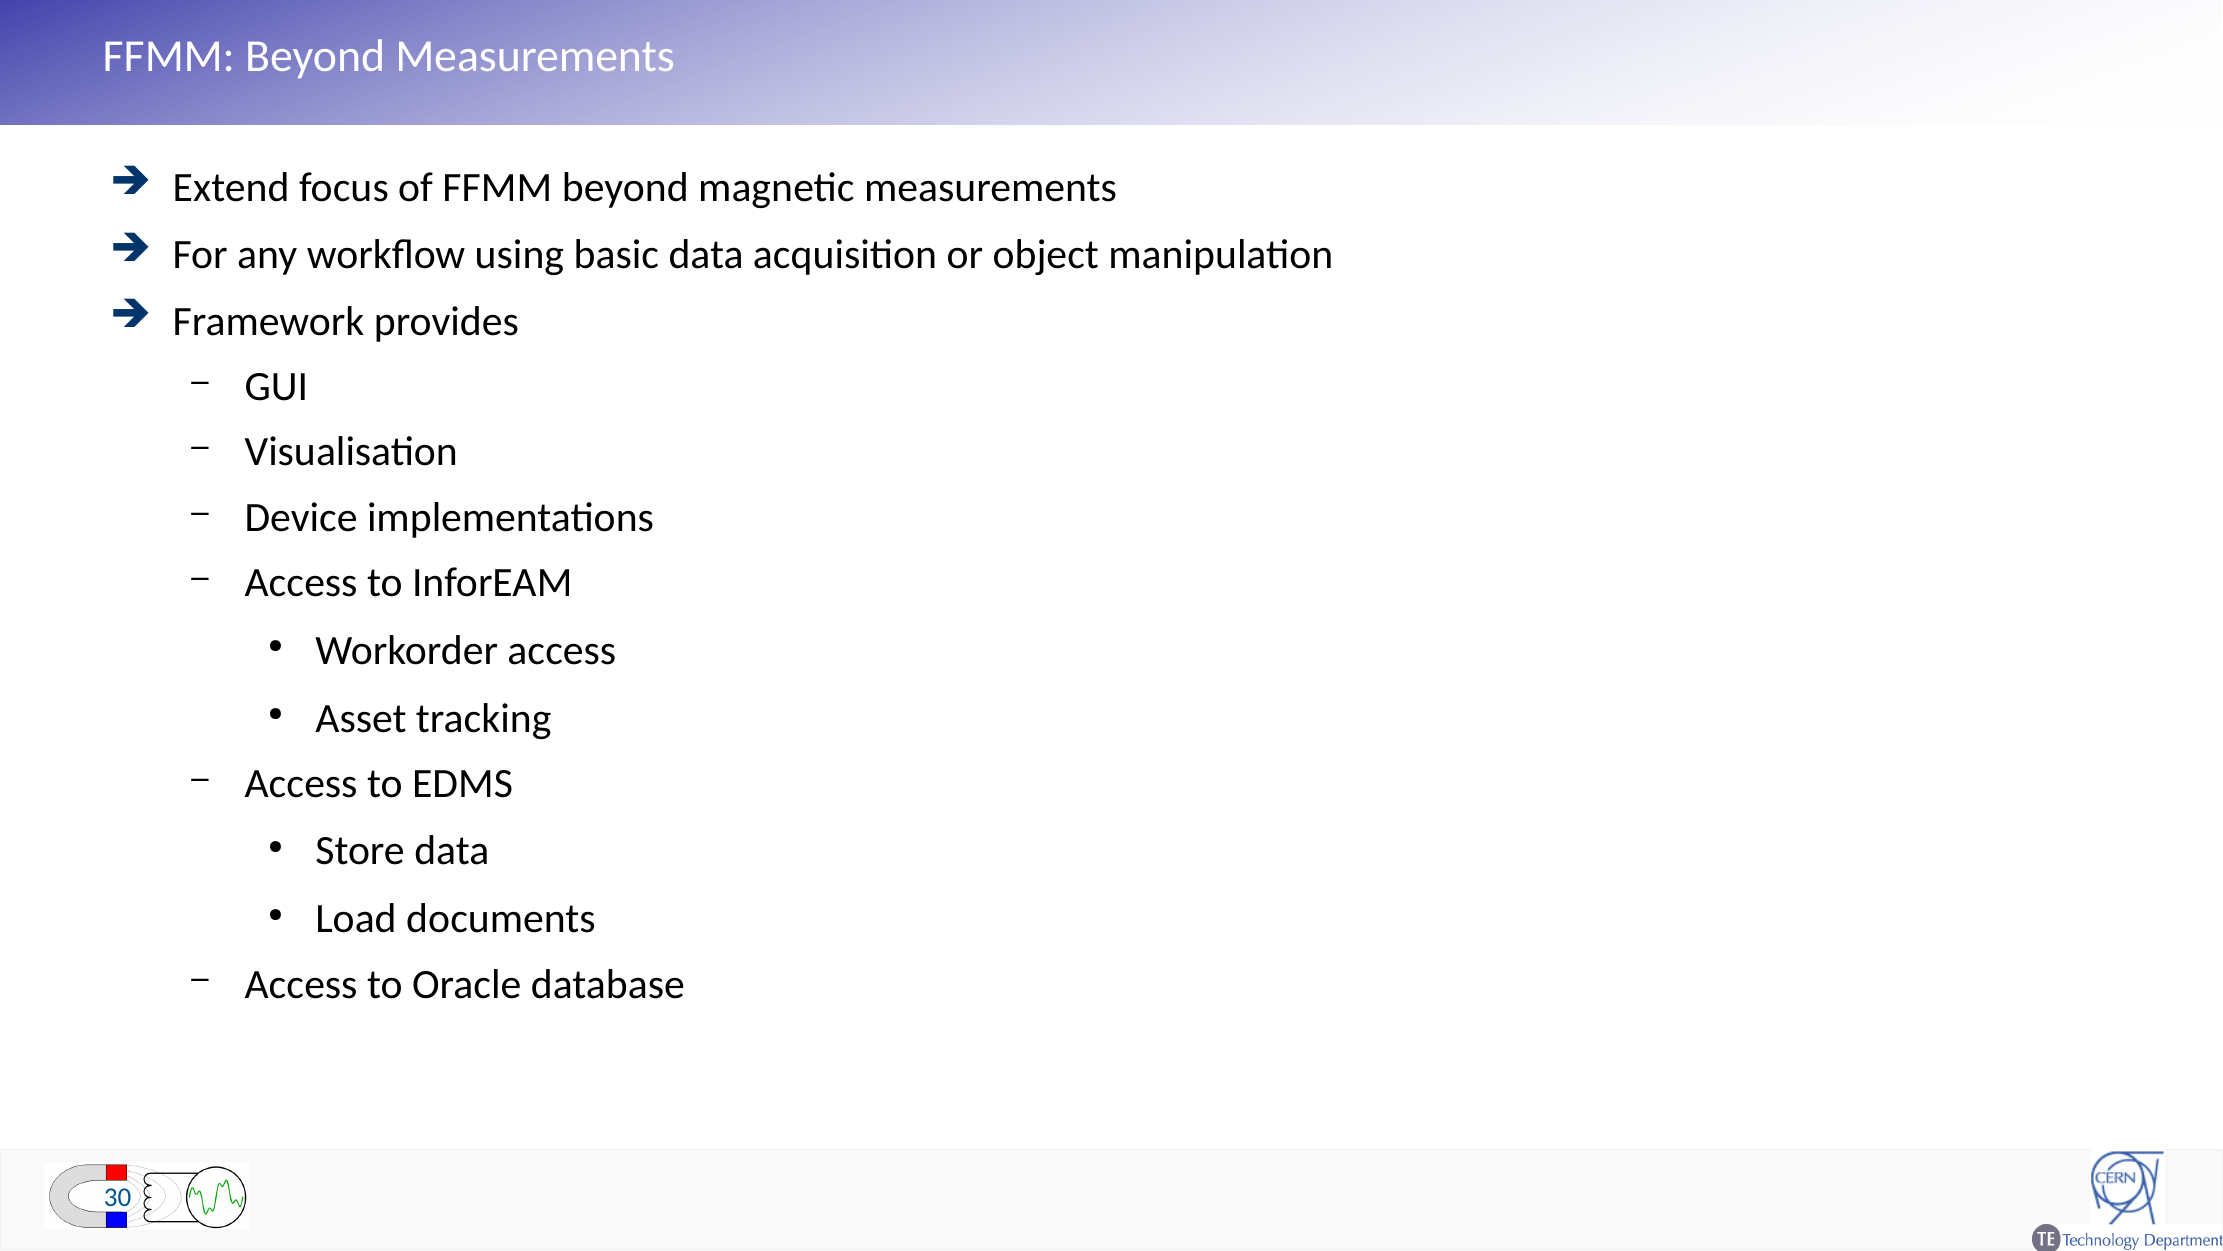

# FFMM: Beyond Measurements
Extend focus of FFMM beyond magnetic measurements
For any workflow using basic data acquisition or object manipulation
Framework provides
GUI
Visualisation
Device implementations
Access to InforEAM
Workorder access
Asset tracking
Access to EDMS
Store data
Load documents
Access to Oracle database